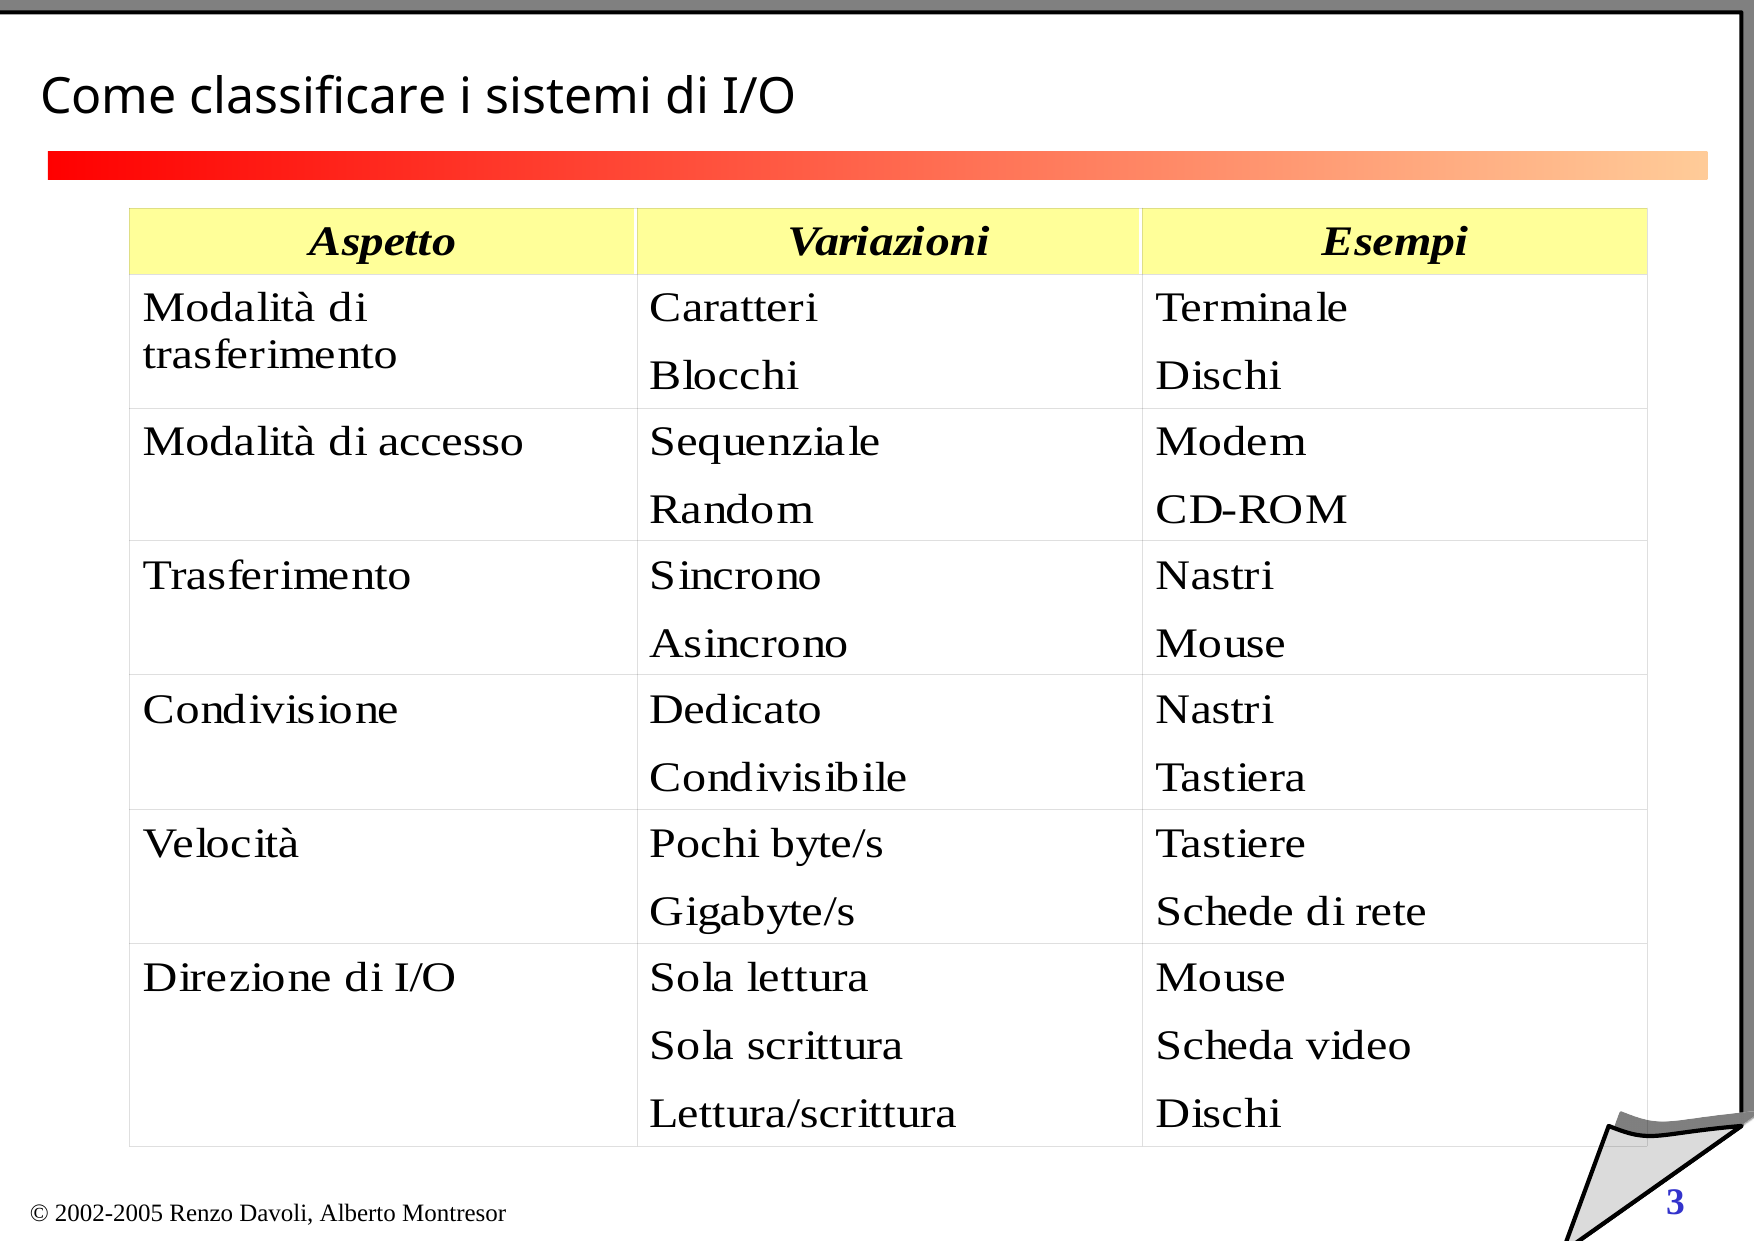

# Come classificare i sistemi di I/O